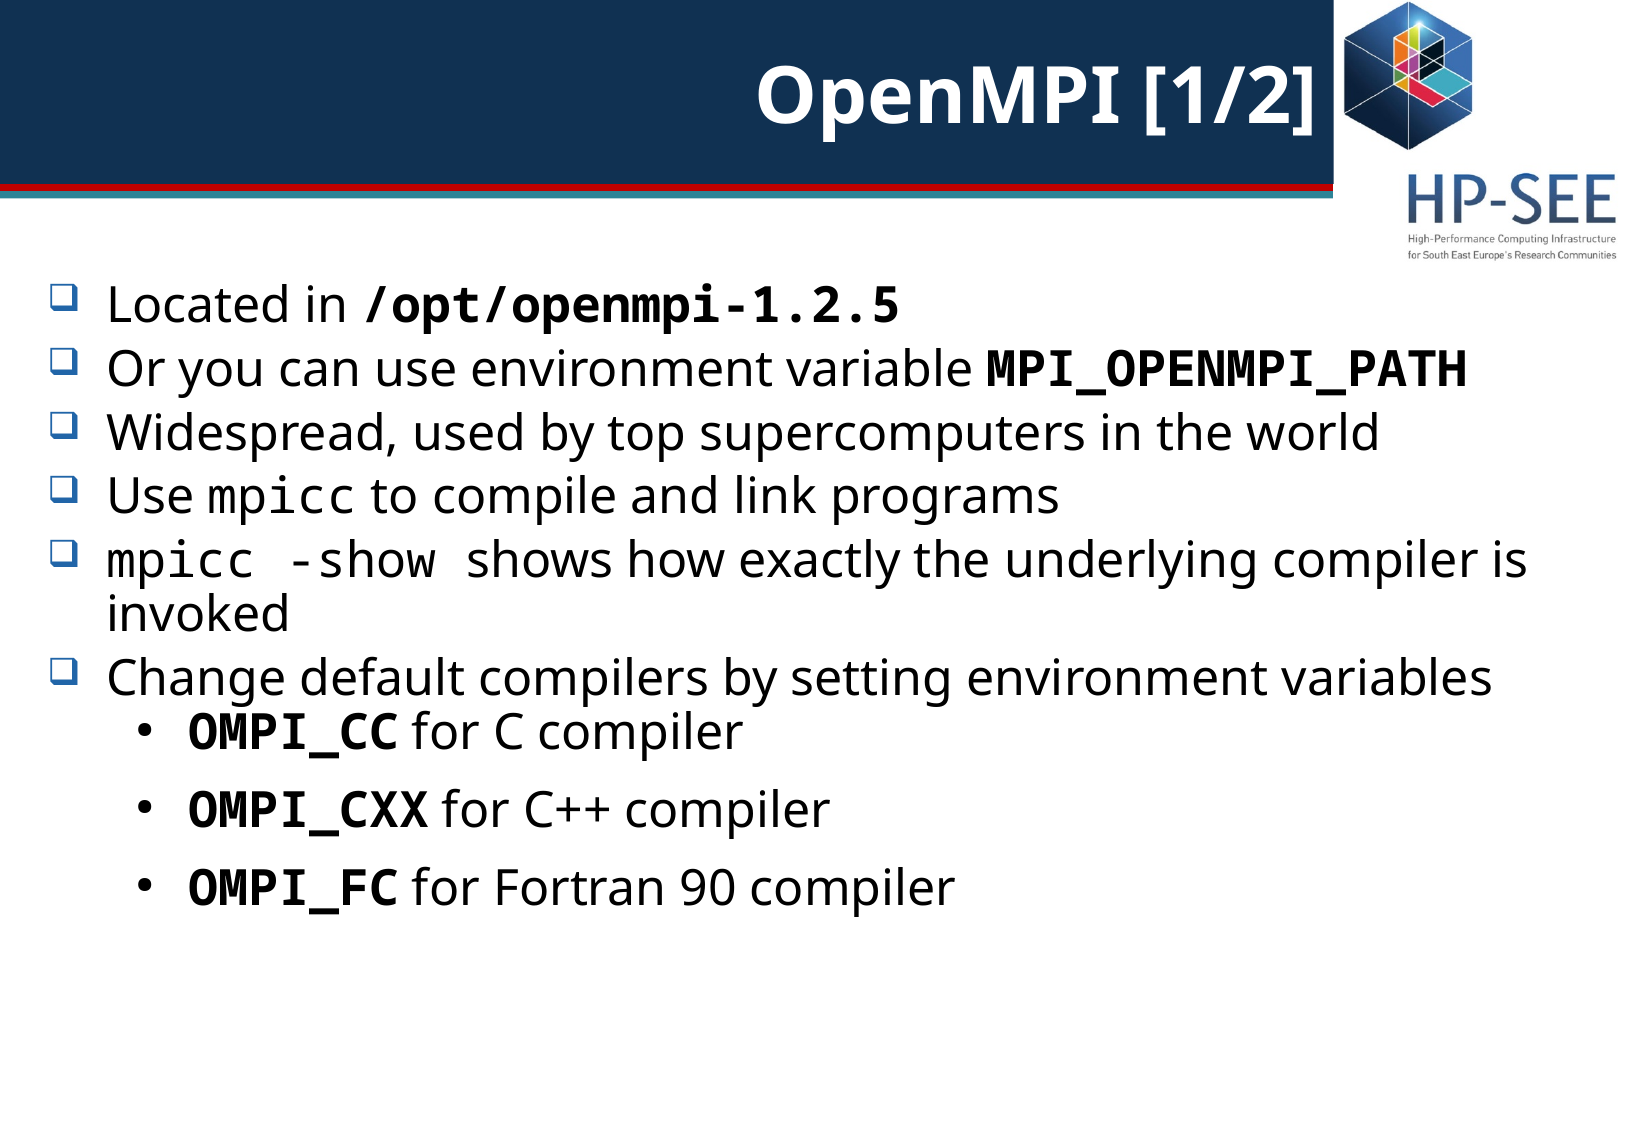

# OpenMPI [1/2]
Located in /opt/openmpi-1.2.5
Or you can use environment variable MPI_OPENMPI_PATH
Widespread, used by top supercomputers in the world
Use mpicc to compile and link programs
mpicc -show shows how exactly the underlying compiler is invoked
Change default compilers by setting environment variables
OMPI_CC for C compiler
OMPI_CXX for C++ compiler
OMPI_FC for Fortran 90 compiler